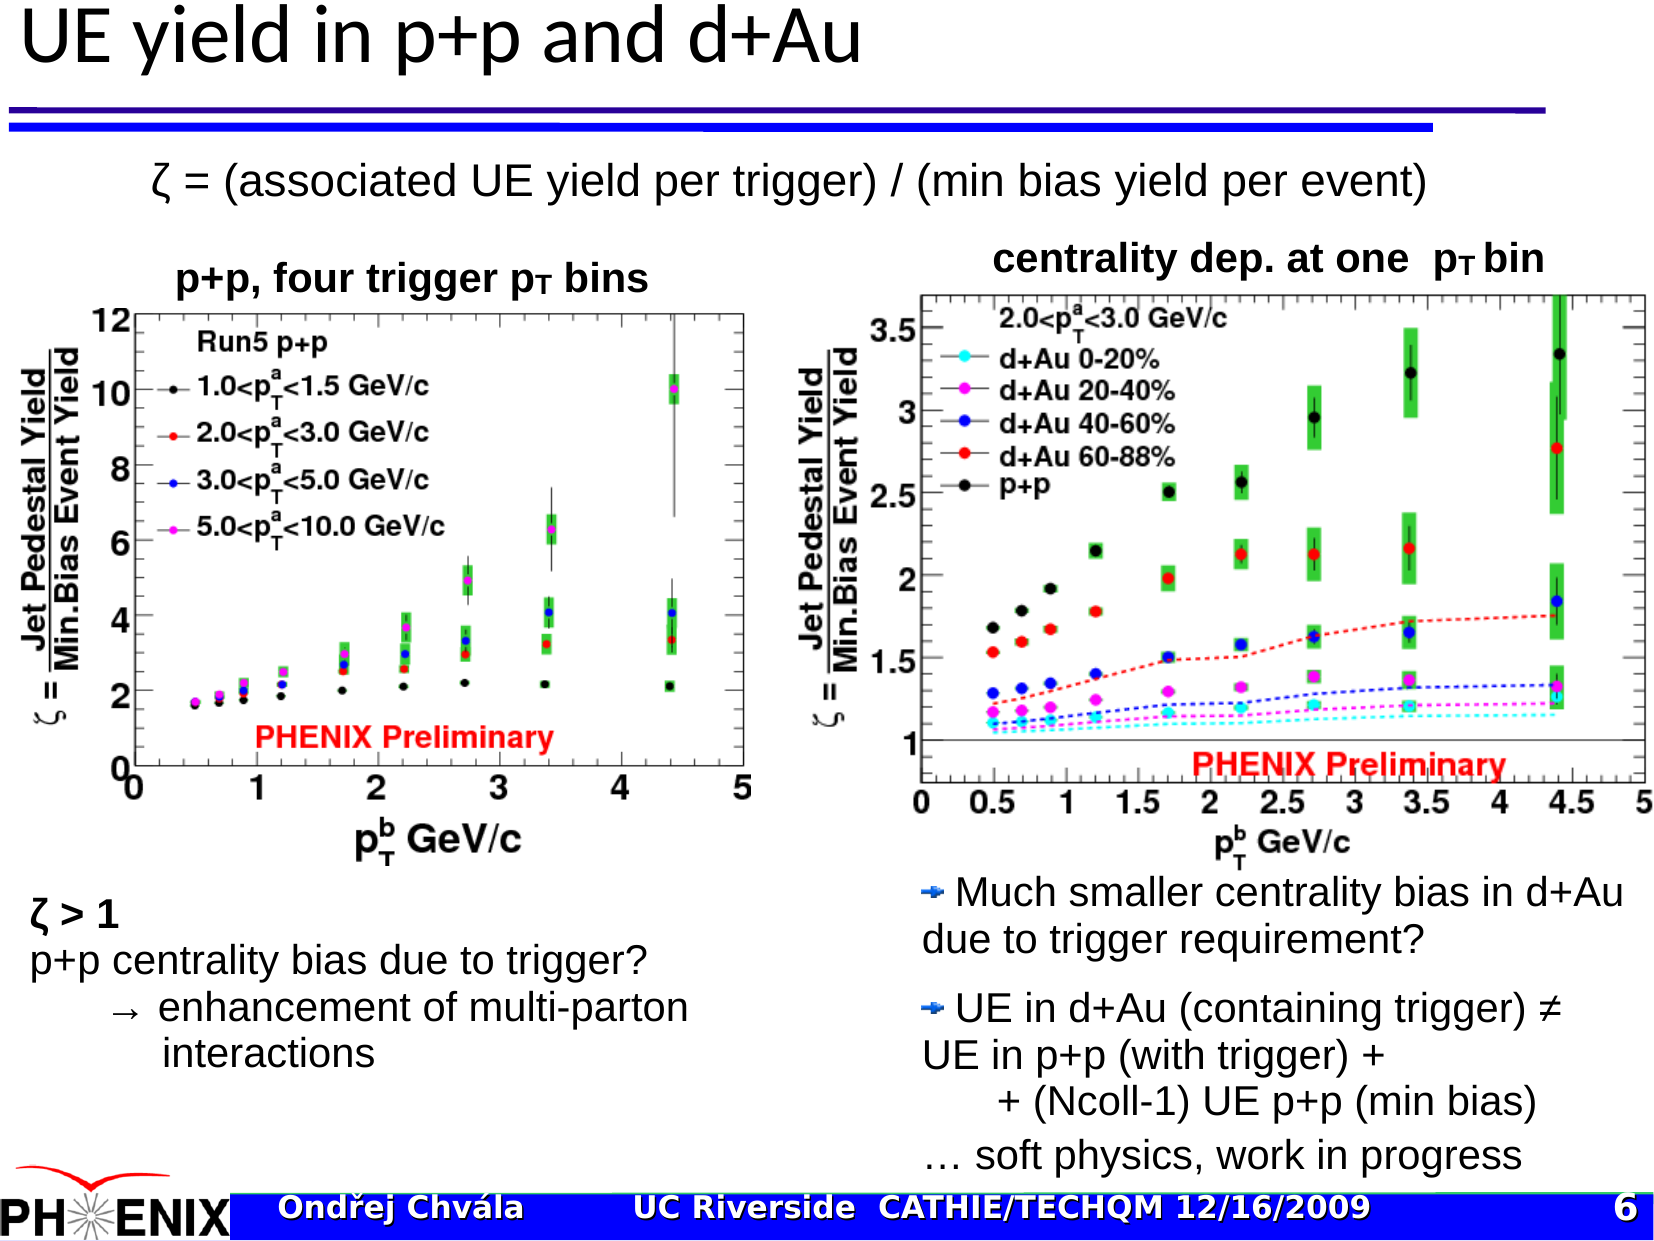

# UE yield in p+p and d+Au
ζ = (associated UE yield per trigger) / (min bias yield per event)
centrality dep. at one pT bin
p+p, four trigger pT bins
 Much smaller centrality bias in d+Au
due to trigger requirement?
 UE in d+Au (containing trigger) ≠
UE in p+p (with trigger) +
	+ (Ncoll-1) UE p+p (min bias)
… soft physics, work in progress
ζ > 1
p+p centrality bias due to trigger?
	→ enhancement of multi-parton
	 interactions